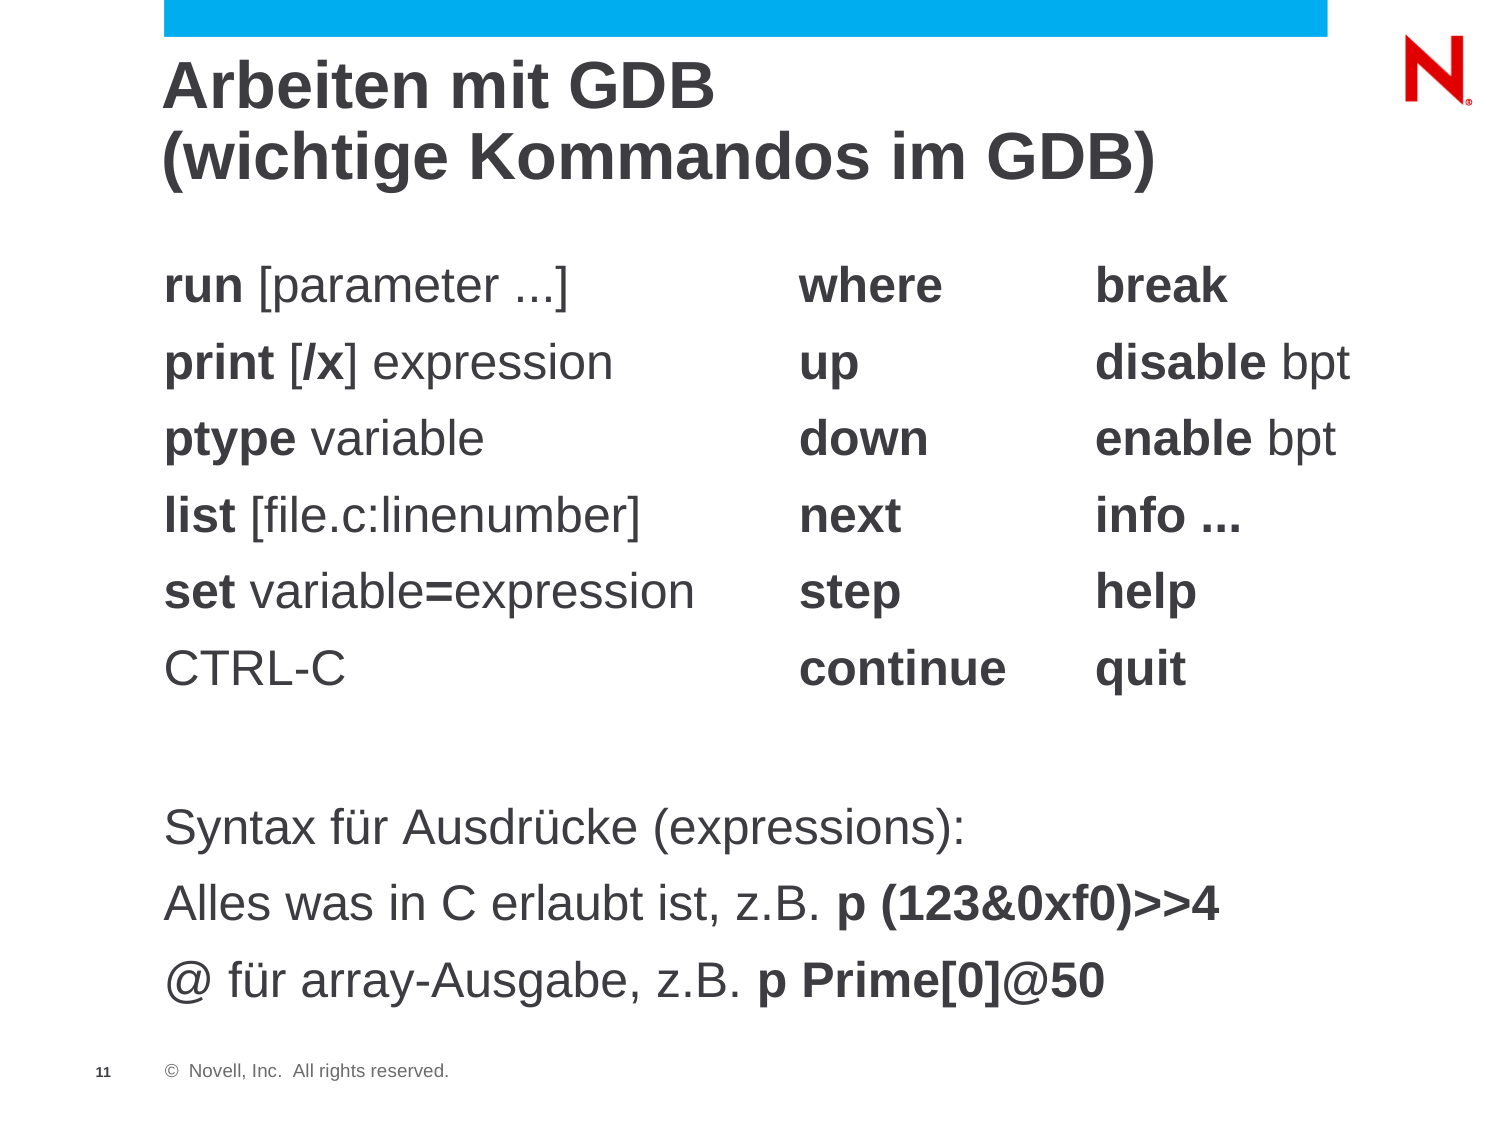

# Arbeiten mit GDB (wichtige Kommandos im GDB)
run [parameter ...]
print [/x] expression
ptype variable
list [file.c:linenumber]
set variable=expression
CTRL-C
where
up
down
next
step
continue
break
disable bpt
enable bpt
info ...
help
quit
Syntax für Ausdrücke (expressions):
Alles was in C erlaubt ist, z.B. p (123&0xf0)>>4
@ für array-Ausgabe, z.B. p Prime[0]@50